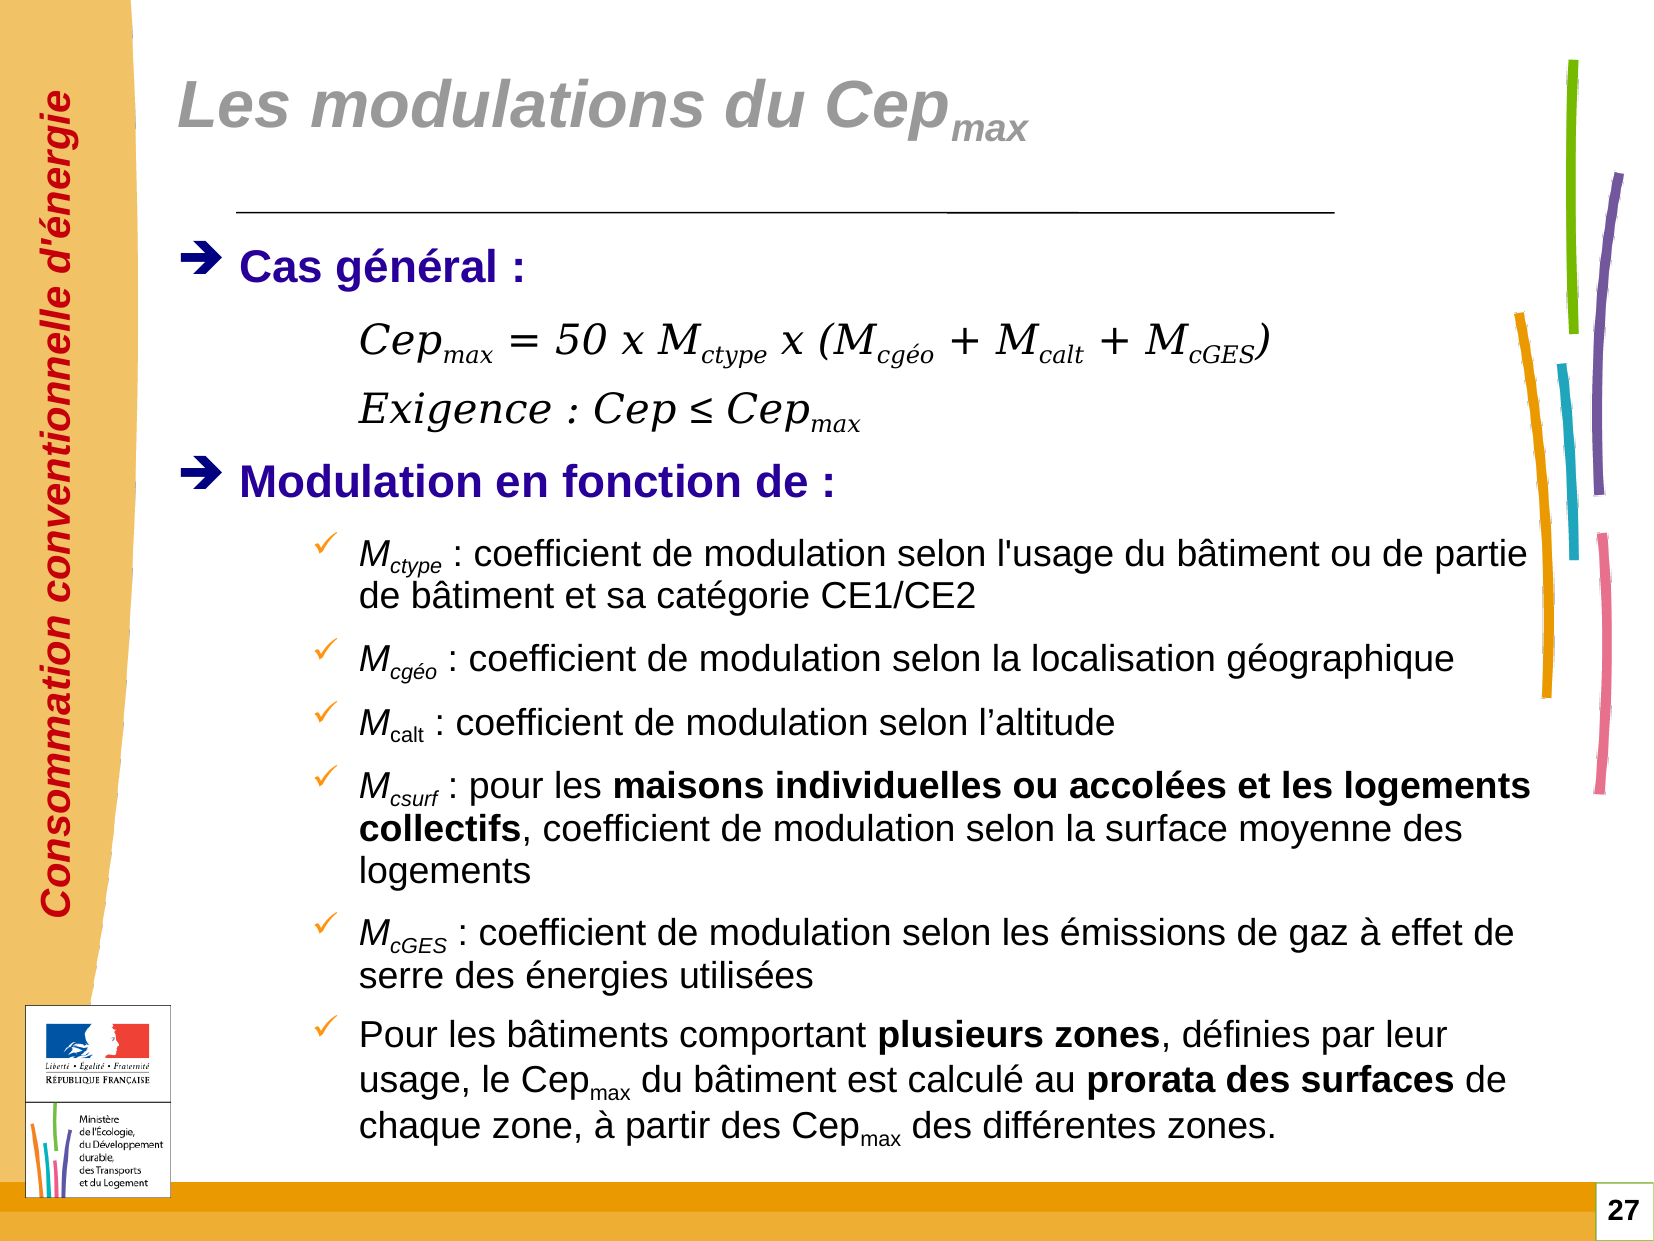

Les modulations du Cepmax
# Cas général :
Cepmax = 50 x Mctype x (Mcgéo + Mcalt + McGES)
Exigence : Cep ≤ Cepmax
Modulation en fonction de :
Mctype : coefficient de modulation selon l'usage du bâtiment ou de partie de bâtiment et sa catégorie CE1/CE2
Mcgéo : coefficient de modulation selon la localisation géographique
Mcalt : coefficient de modulation selon l’altitude
Mcsurf : pour les maisons individuelles ou accolées et les logements collectifs, coefficient de modulation selon la surface moyenne des logements
McGES : coefficient de modulation selon les émissions de gaz à effet de serre des énergies utilisées
Pour les bâtiments comportant plusieurs zones, définies par leur usage, le Cepmax du bâtiment est calculé au prorata des surfaces de chaque zone, à partir des Cepmax des différentes zones.
Consommation conventionnelle d'énergie
27